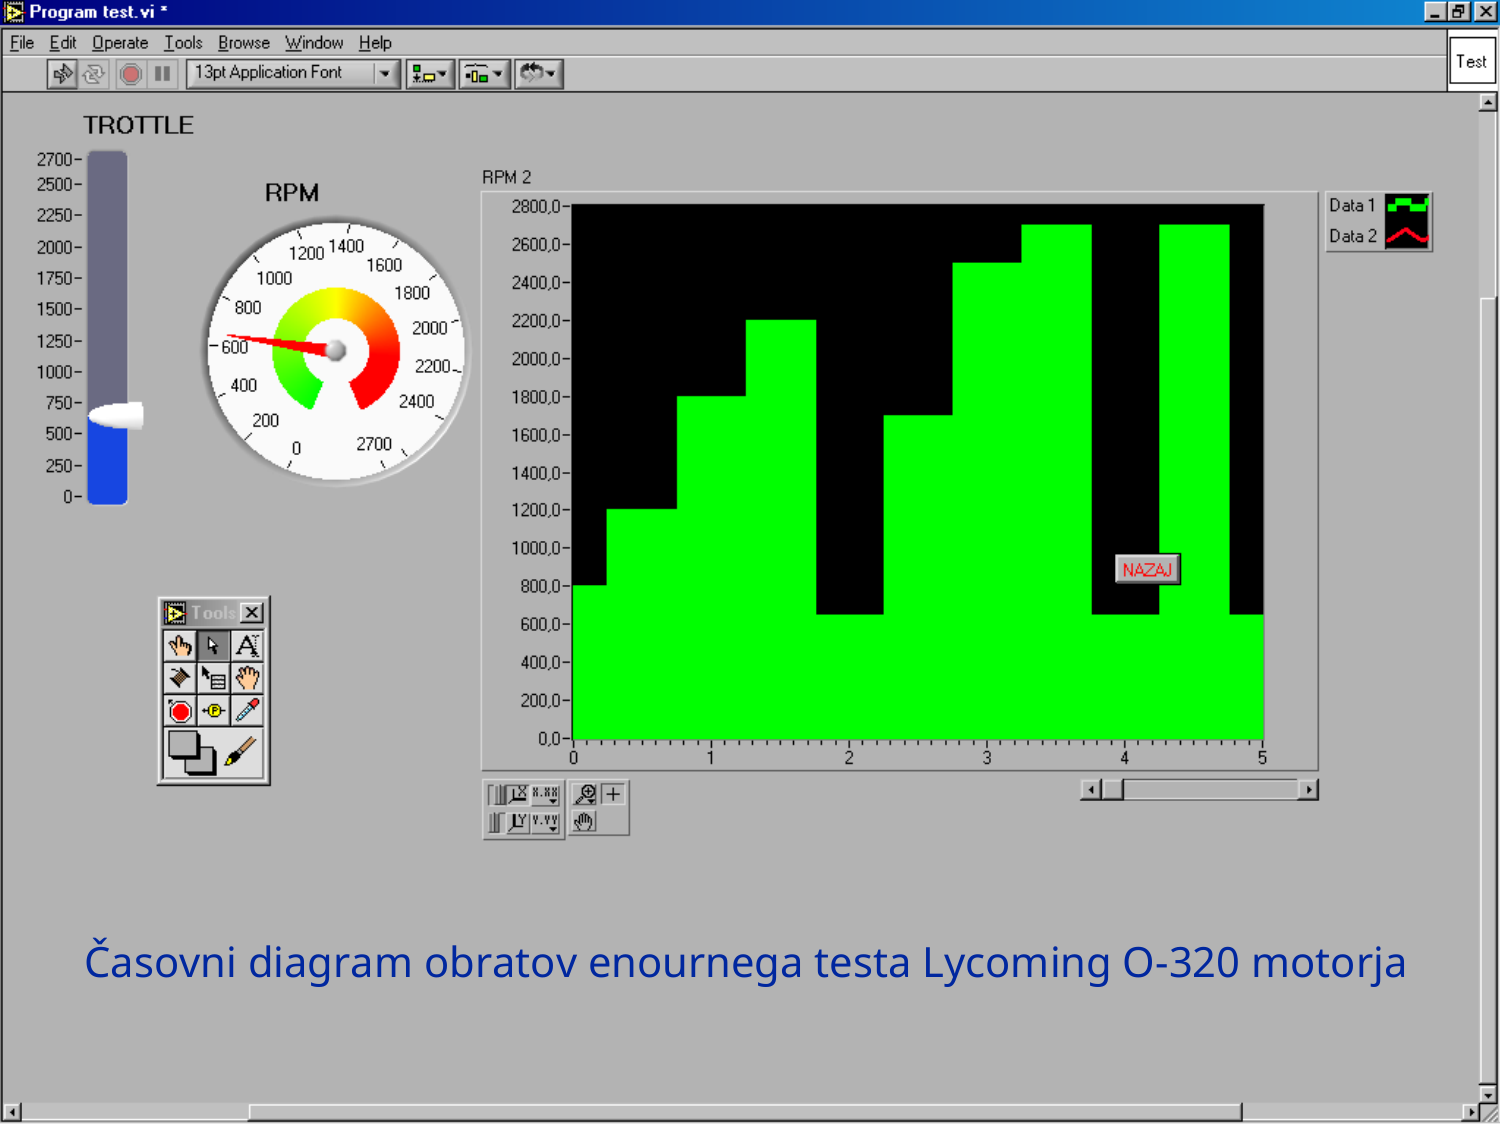

Časovni diagram obratov enournega testa Lycoming O-320 motorja